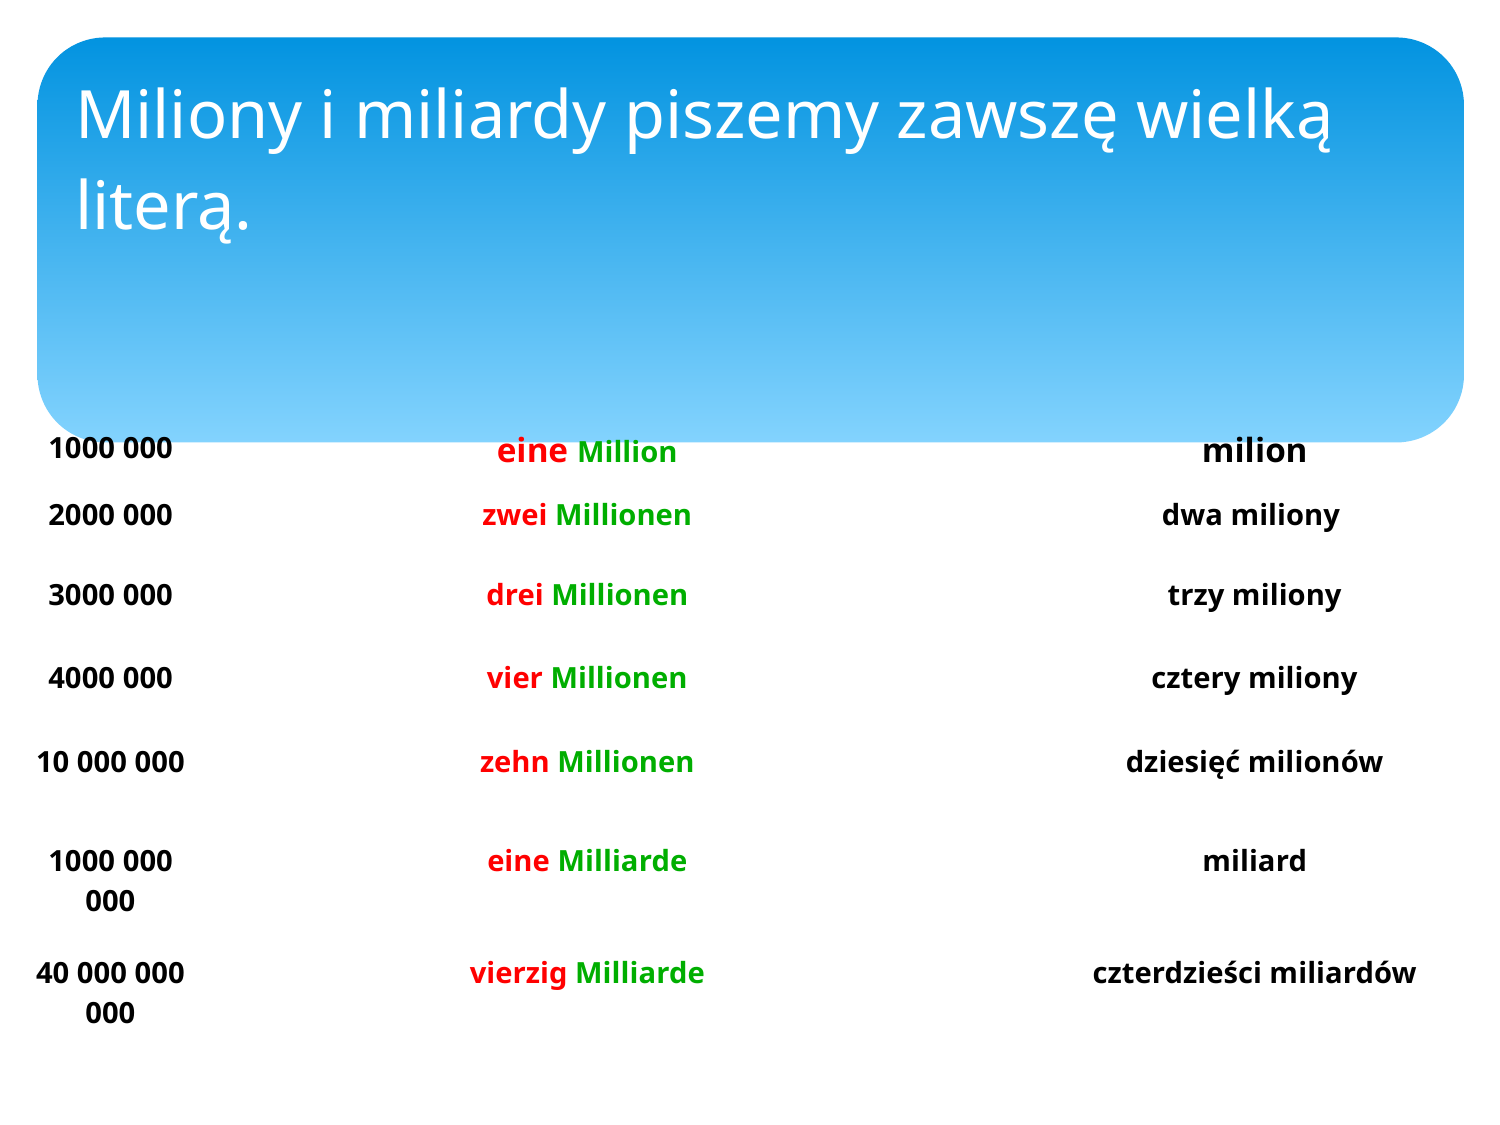

# Miliony i miliardy piszemy zawszę wielką literą.
| | | |
| --- | --- | --- |
| 1000 000 | eine Million | milion |
| 2000 000 | zwei Millionen | dwa miliony |
| 3000 000 | drei Millionen | trzy miliony |
| 4000 000 | vier Millionen | cztery miliony |
| 10 000 000 | zehn Millionen | dziesięć milionów |
| 1000 000 000 | eine Milliarde | miliard |
| 40 000 000 000 | vierzig Milliarde | czterdzieści miliardów |